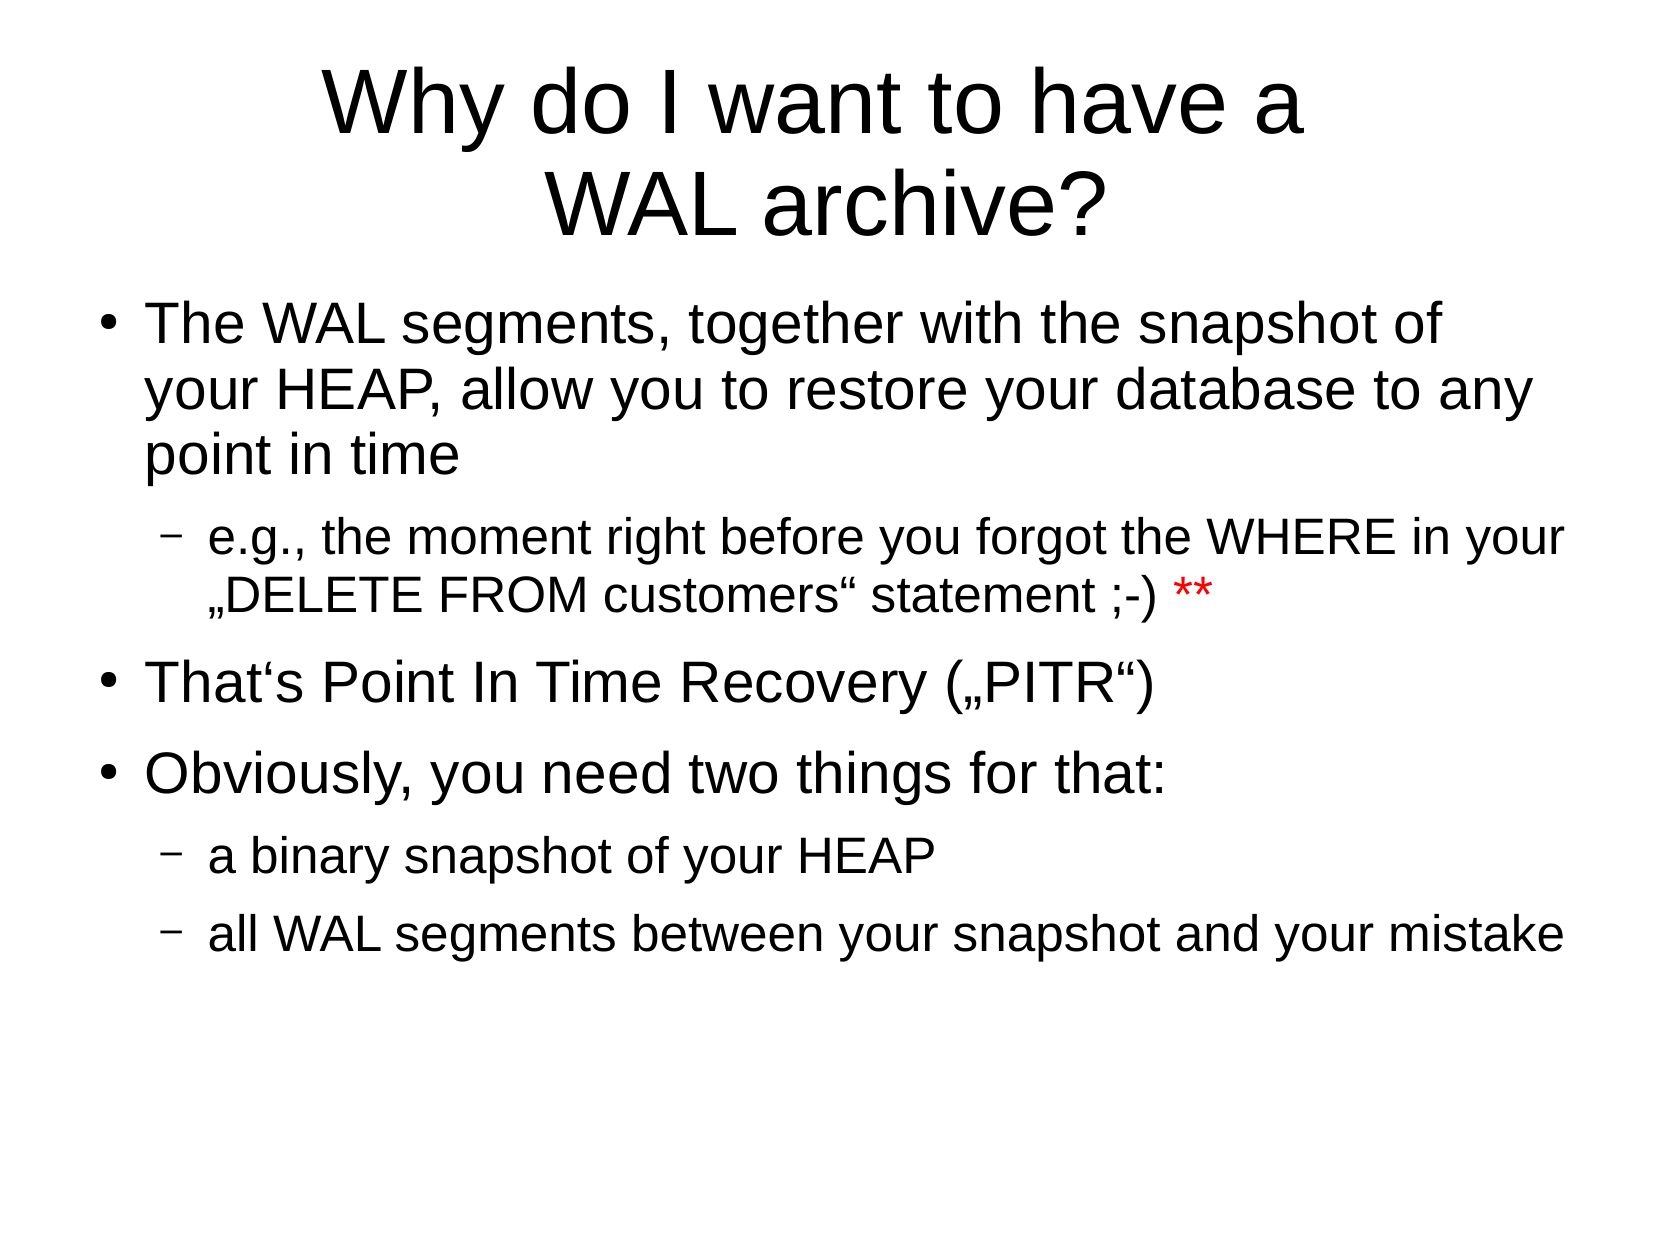

# Why do I want to have a WAL archive?
The WAL segments, together with the snapshot of your HEAP, allow you to restore your database to any point in time
e.g., the moment right before you forgot the WHERE in your „DELETE FROM customers“ statement ;-) **
That‘s Point In Time Recovery („PITR“)
Obviously, you need two things for that:
a binary snapshot of your HEAP
all WAL segments between your snapshot and your mistake